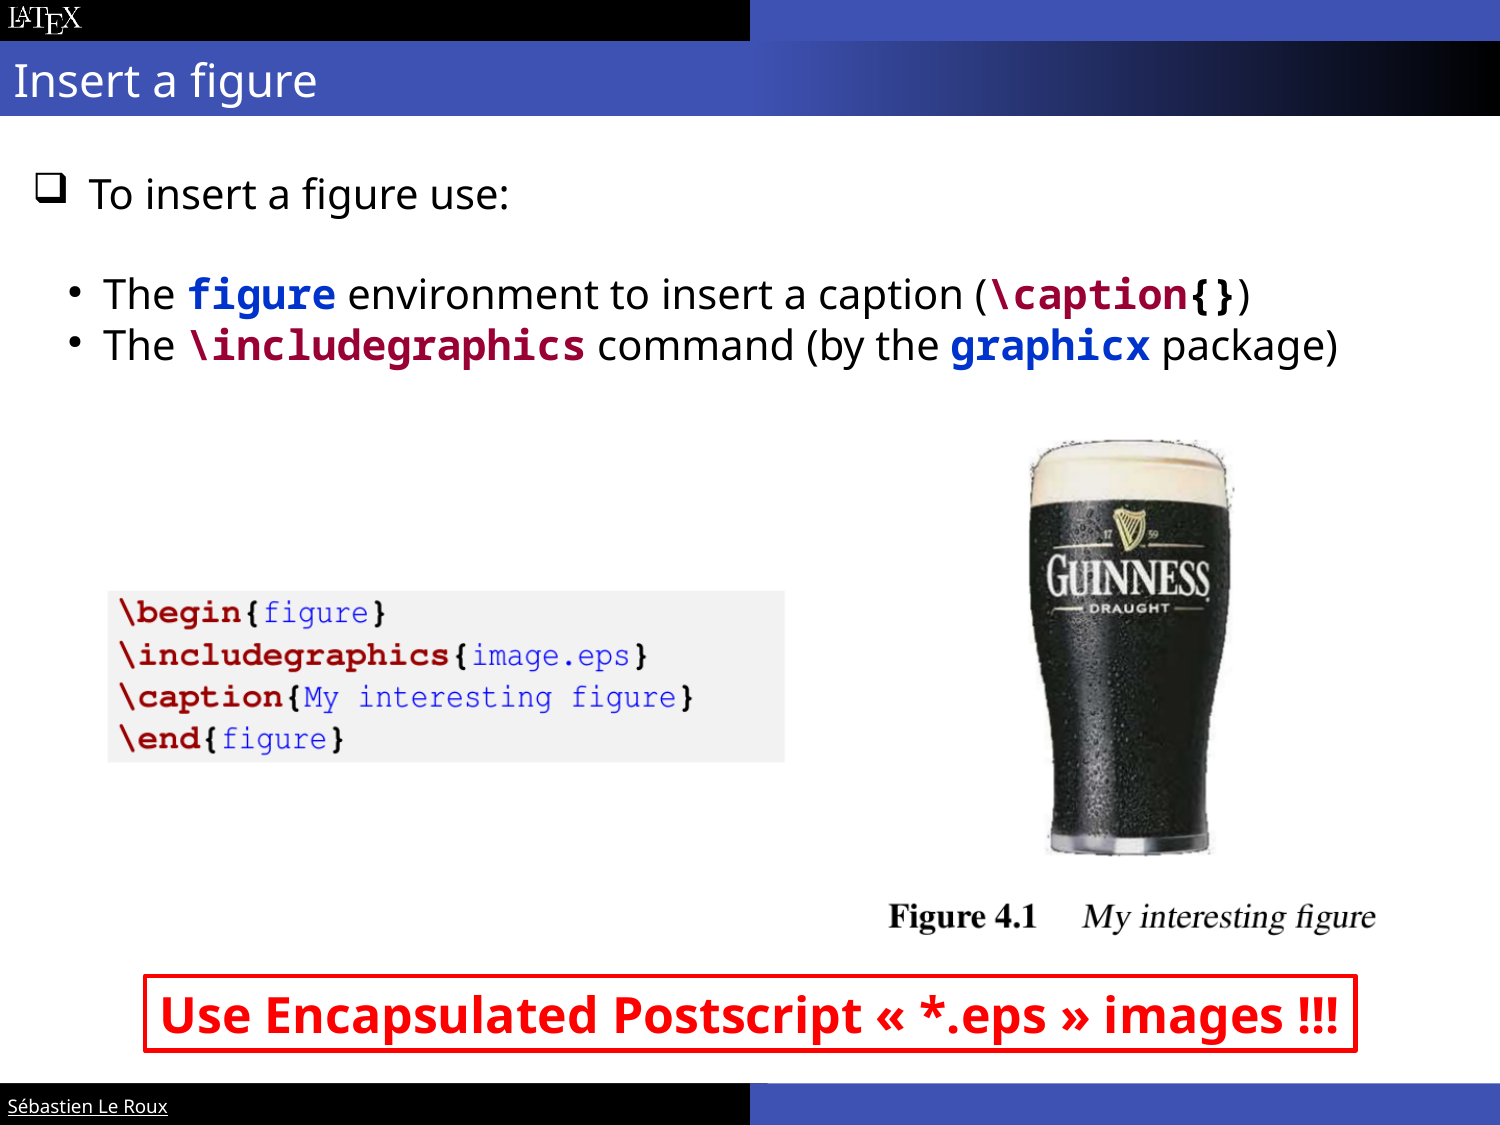

# Insert a figure
To insert a figure use:
The figure environment to insert a caption (\caption{})
The \includegraphics command (by the graphicx package)
Use Encapsulated Postscript « *.eps » images !!!